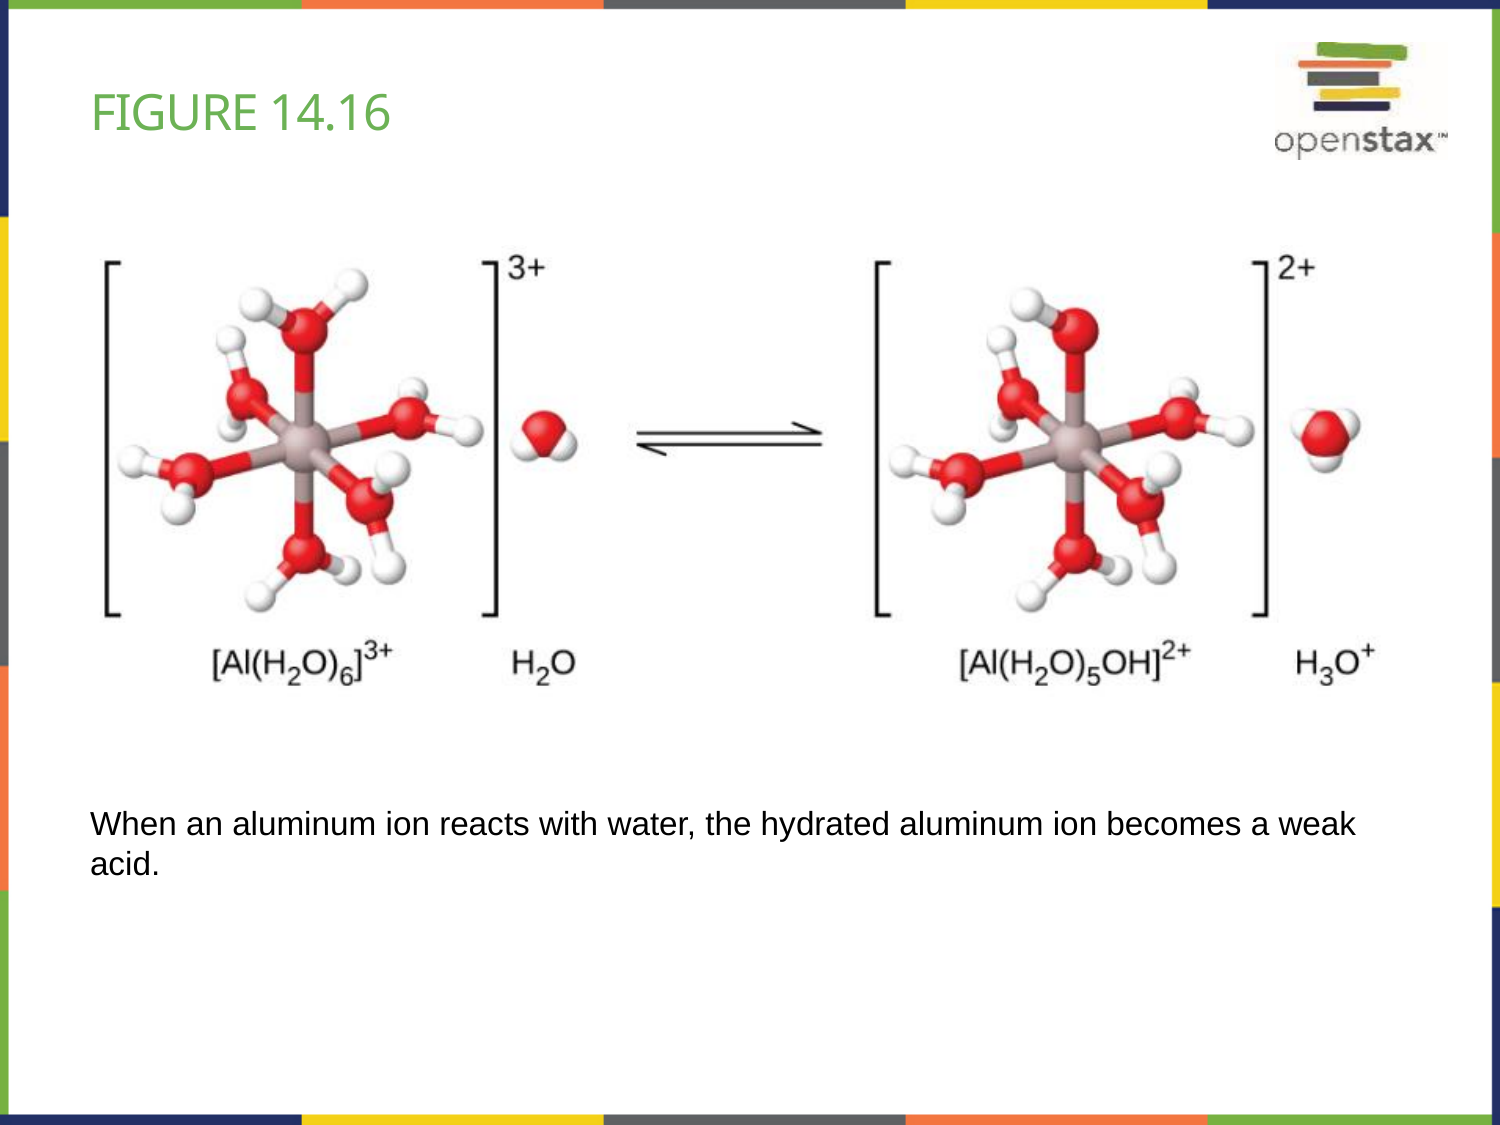

# Figure 14.16
When an aluminum ion reacts with water, the hydrated aluminum ion becomes a weak acid.